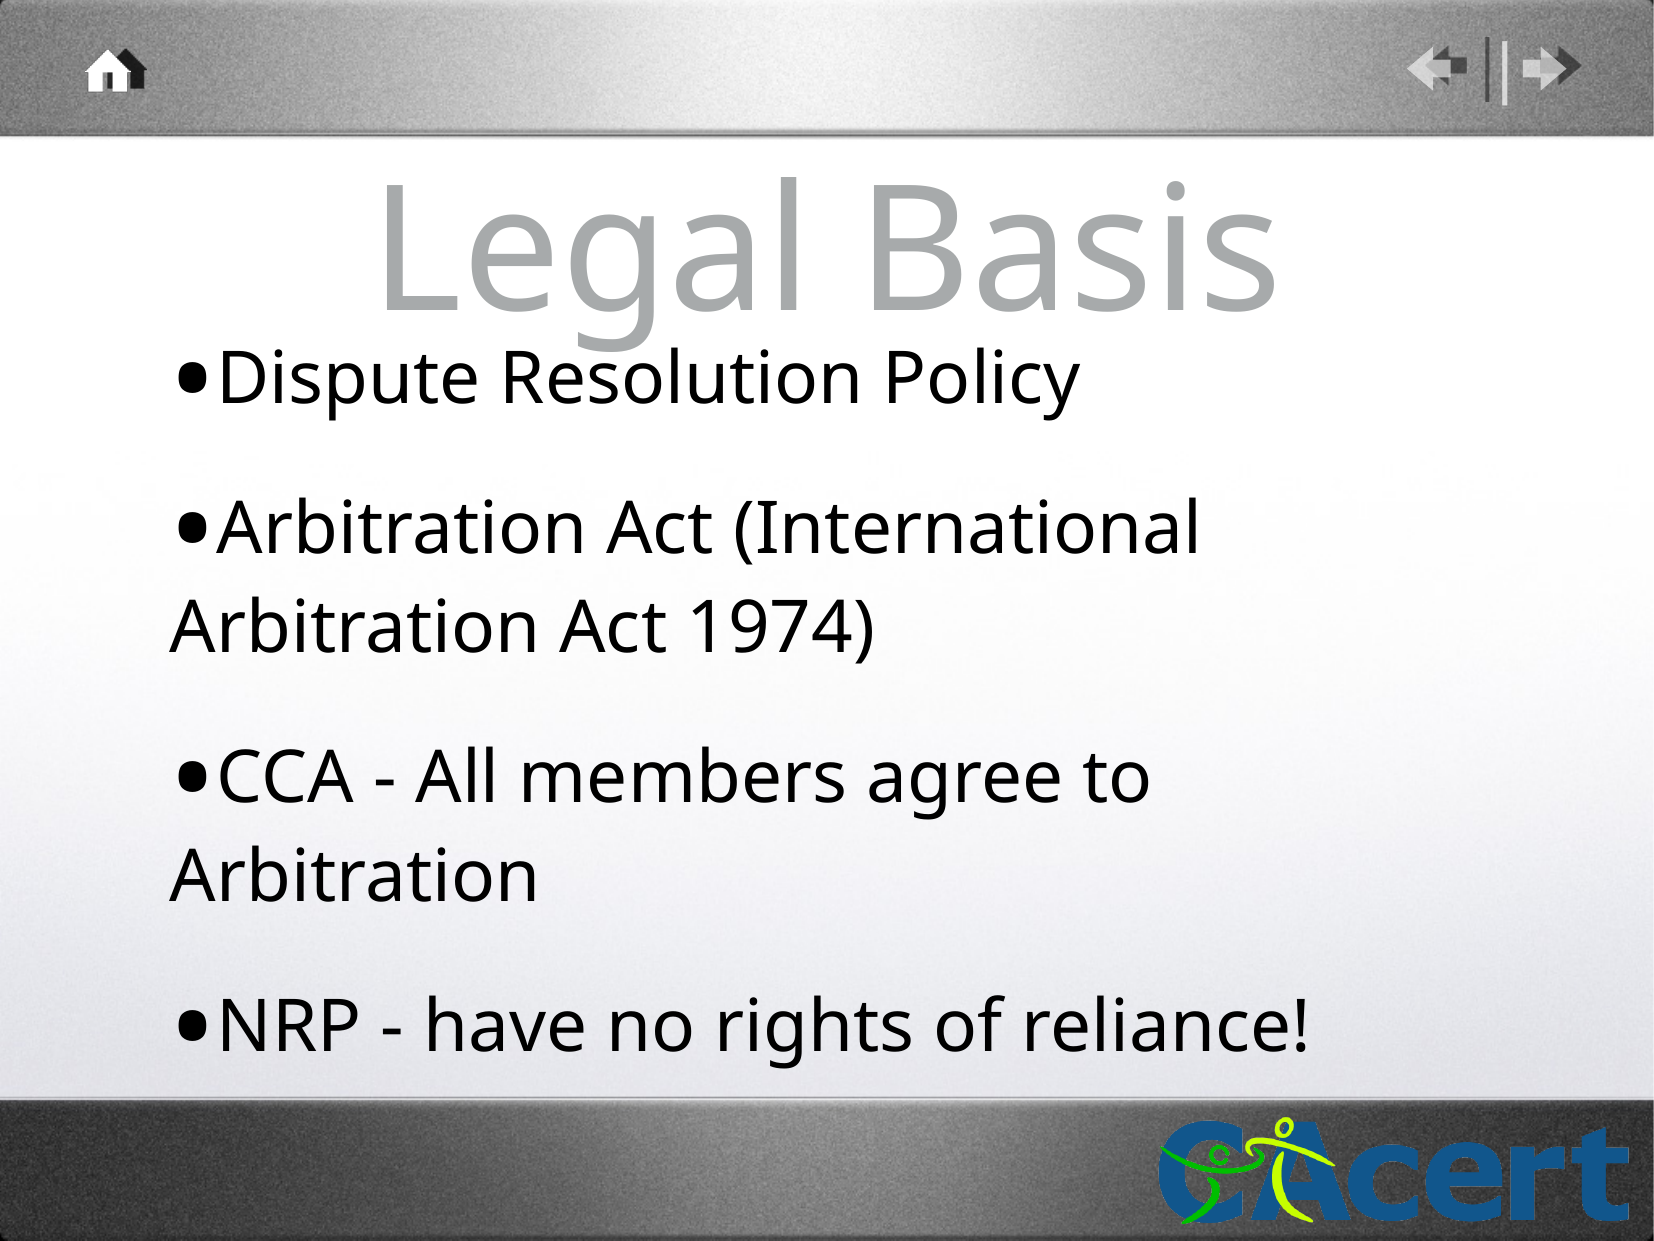

# Legal Basis
Dispute Resolution Policy
Arbitration Act (International Arbitration Act 1974)
CCA - All members agree to Arbitration
NRP - have no rights of reliance!